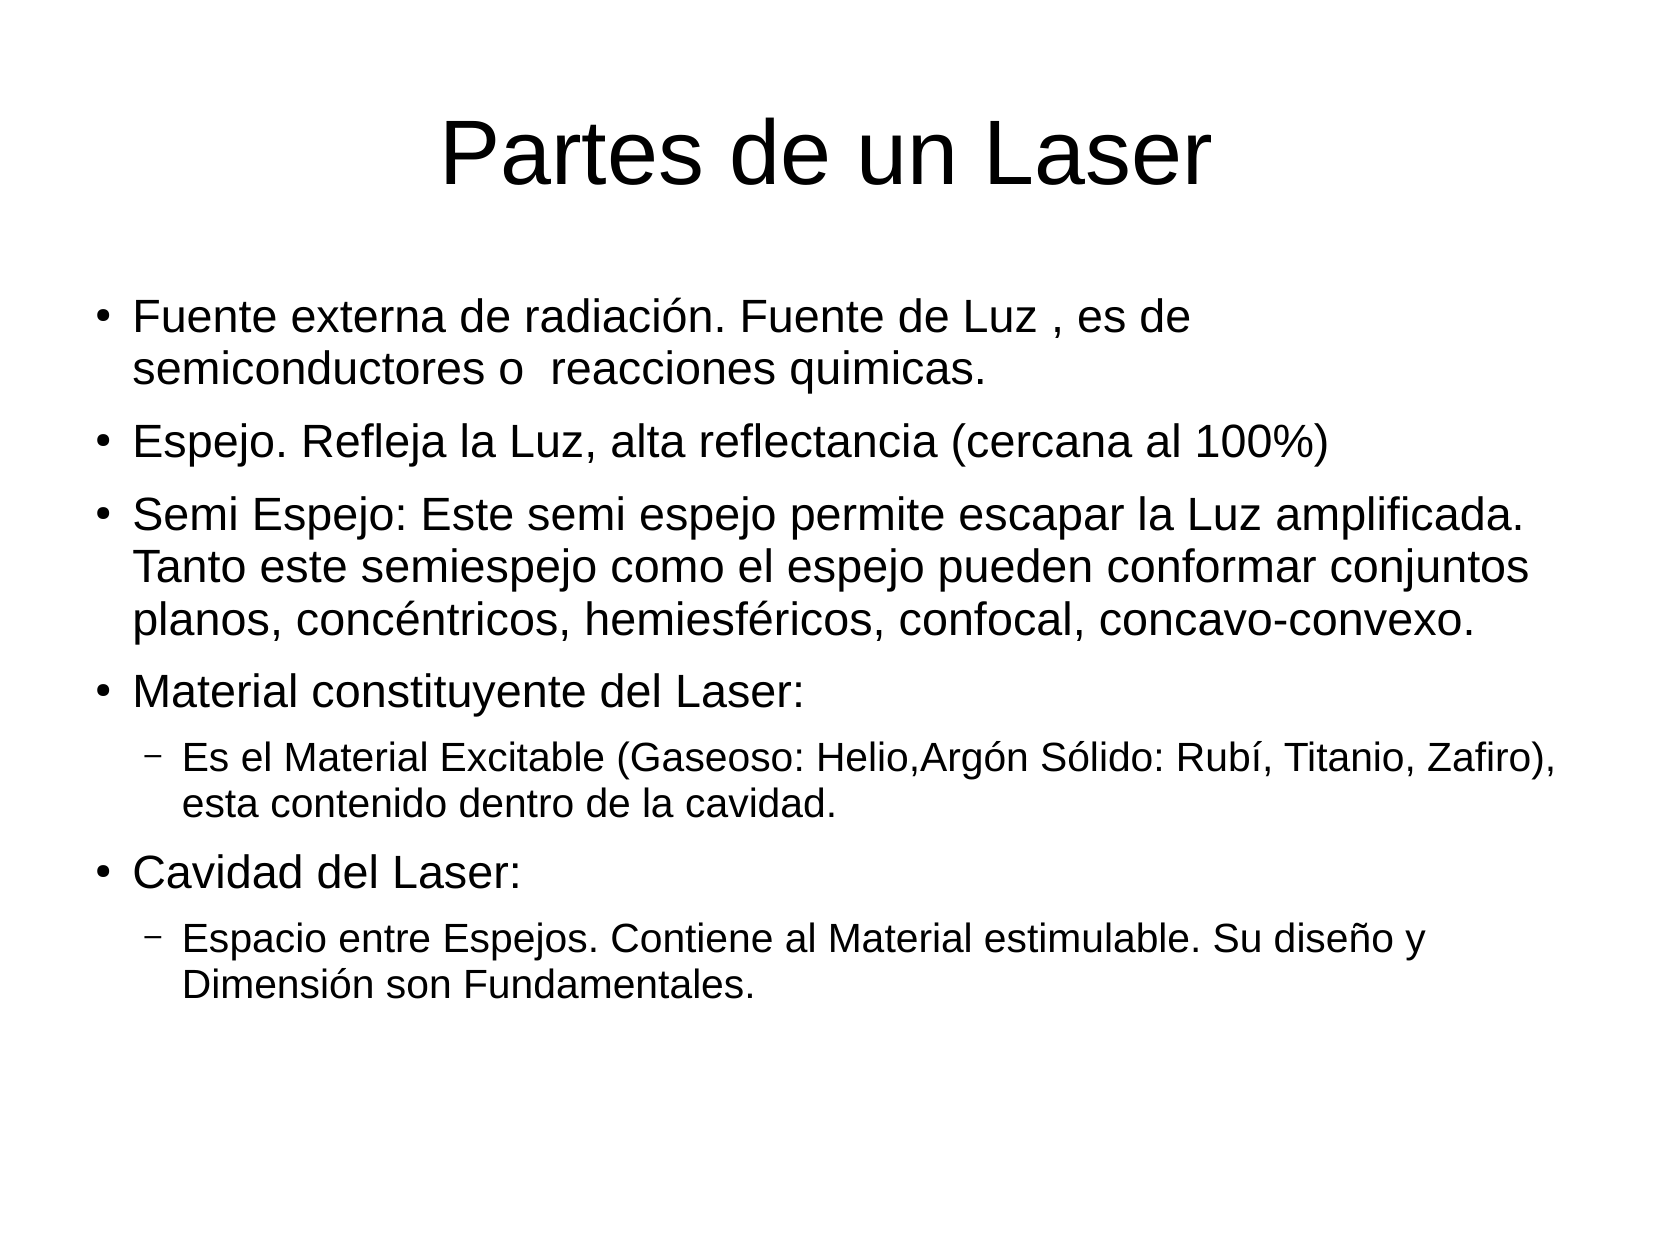

# Partes de un Laser
Fuente externa de radiación. Fuente de Luz , es de semiconductores o reacciones quimicas.
Espejo. Refleja la Luz, alta reflectancia (cercana al 100%)
Semi Espejo: Este semi espejo permite escapar la Luz amplificada. Tanto este semiespejo como el espejo pueden conformar conjuntos planos, concéntricos, hemiesféricos, confocal, concavo-convexo.
Material constituyente del Laser:
Es el Material Excitable (Gaseoso: Helio,Argón Sólido: Rubí, Titanio, Zafiro), esta contenido dentro de la cavidad.
Cavidad del Laser:
Espacio entre Espejos. Contiene al Material estimulable. Su diseño y Dimensión son Fundamentales.